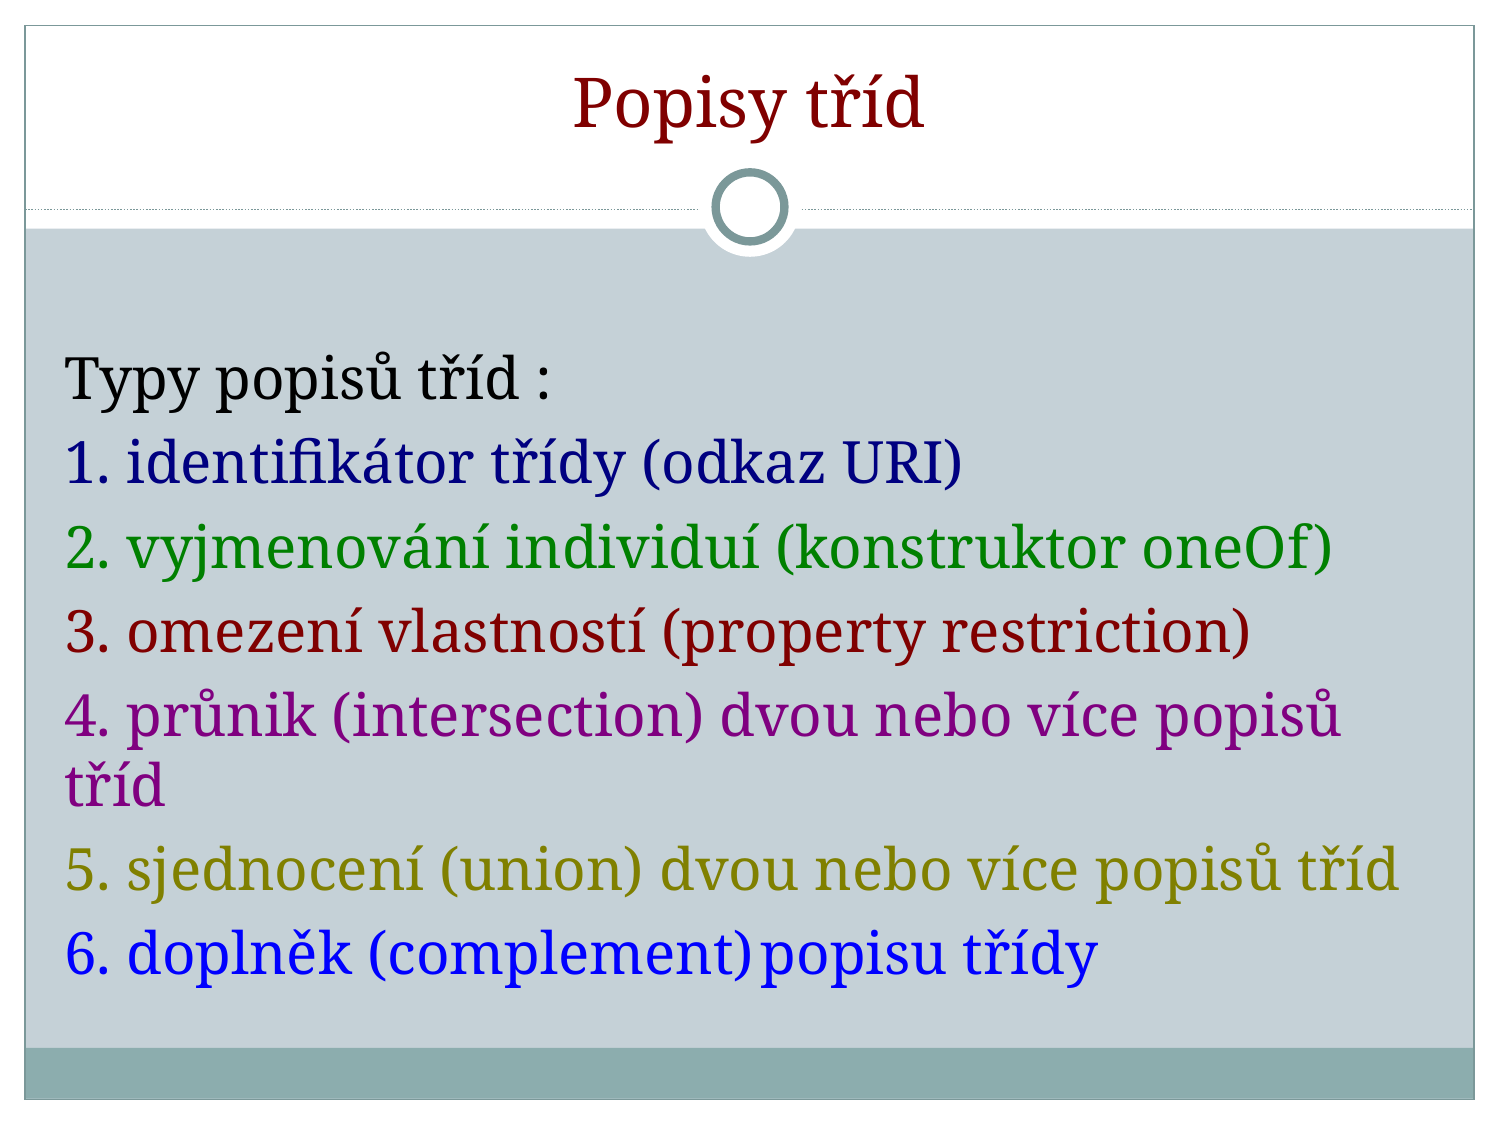

# Popisy tříd
Typy popisů tříd :
1. identifikátor třídy (odkaz URI)
2. vyjmenování individuí (konstruktor oneOf)
3. omezení vlastností (property restriction)
4. průnik (intersection) dvou nebo více popisů tříd
5. sjednocení (union) dvou nebo více popisů tříd
6. doplněk (complement) popisu třídy